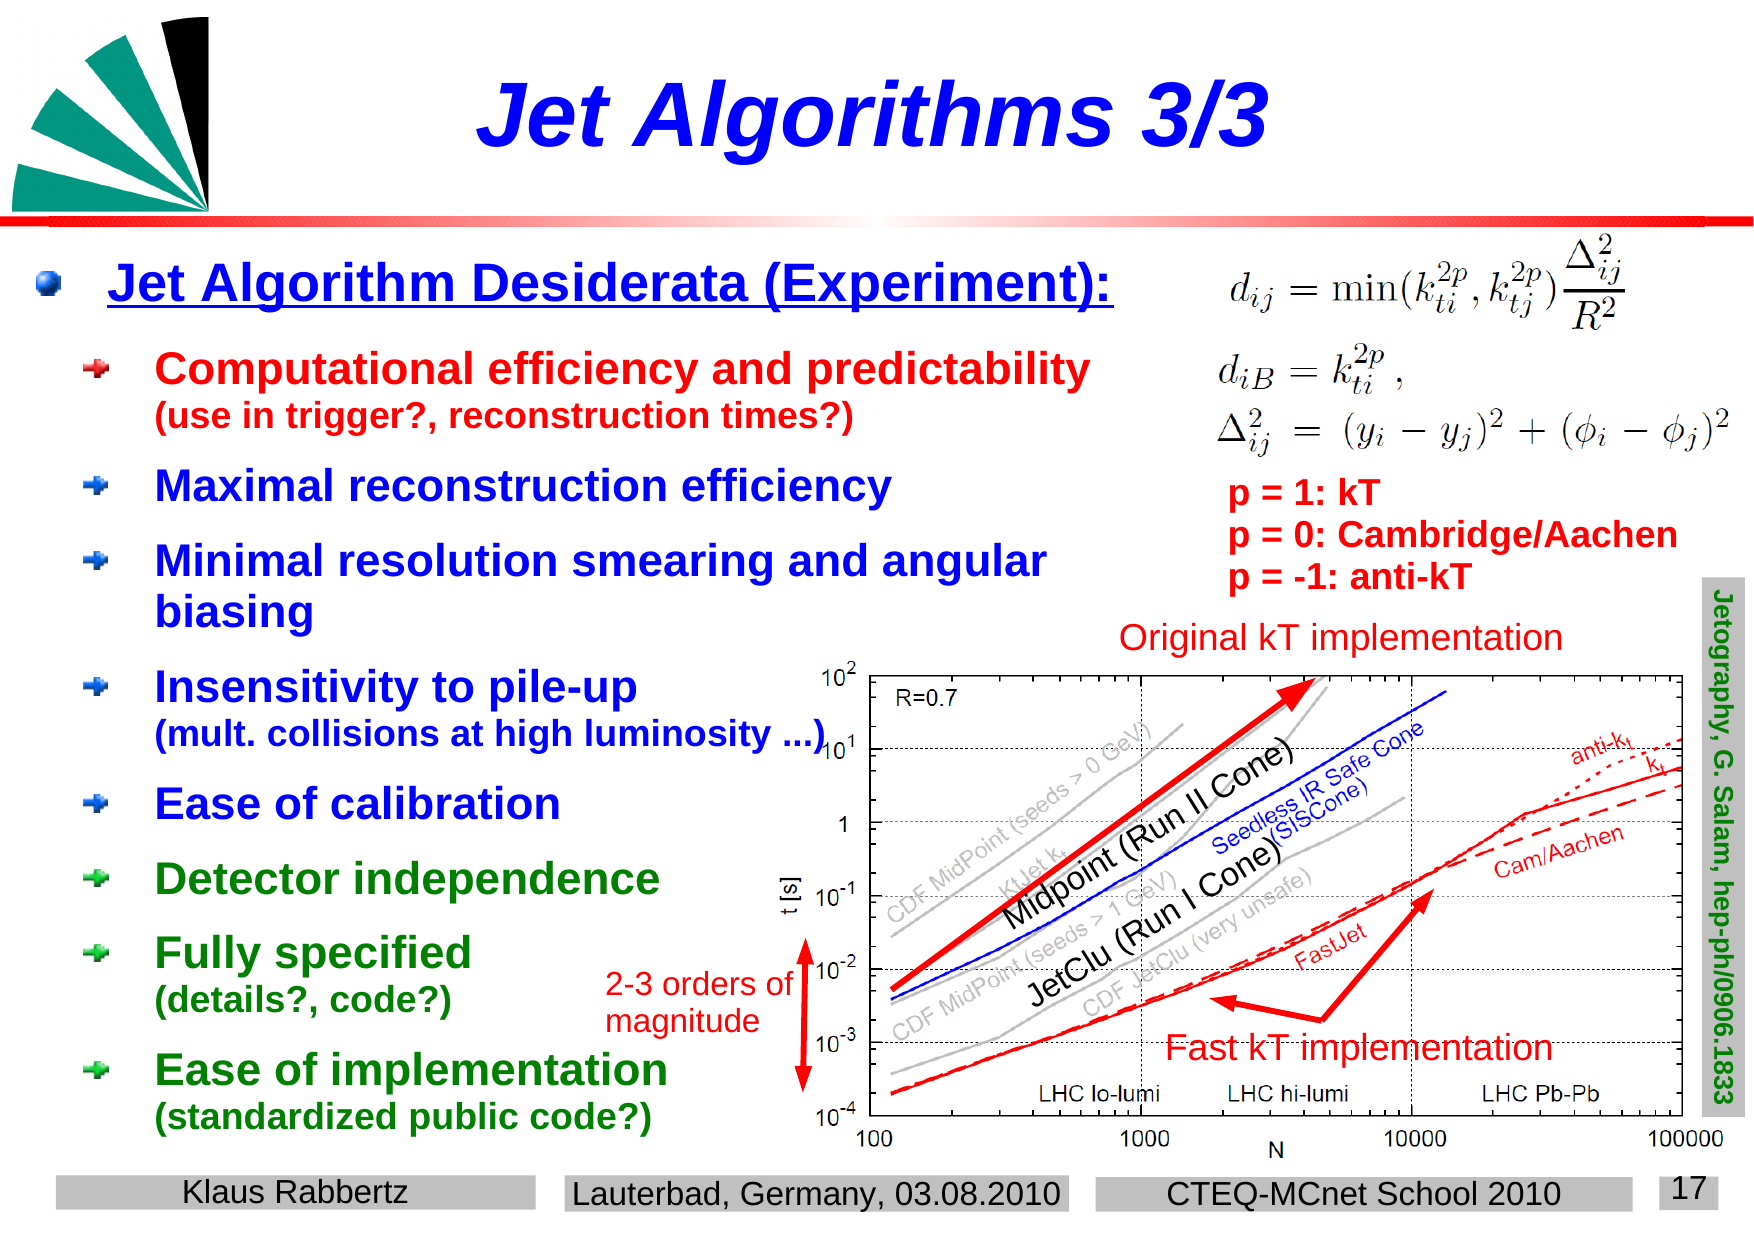

# Jet Algorithms 3/3
Jet Algorithm Desiderata (Experiment):
Computational efficiency and predictability (use in trigger?, reconstruction times?)
Maximal reconstruction efficiency
Minimal resolution smearing and angular biasing
Insensitivity to pile-up (mult. collisions at high luminosity ...)
Ease of calibration
Detector independence
Fully specified (details?, code?)
Ease of implementation (standardized public code?)
p = 1: kT
p = 0: Cambridge/Aachen
p = -1: anti-kT
Original kT implementation
Midpoint (Run II Cone)
Jetography, G. Salam, hep-ph/0906.1833
JetClu (Run I Cone)
2-3 orders of
magnitude
Fast kT implementation